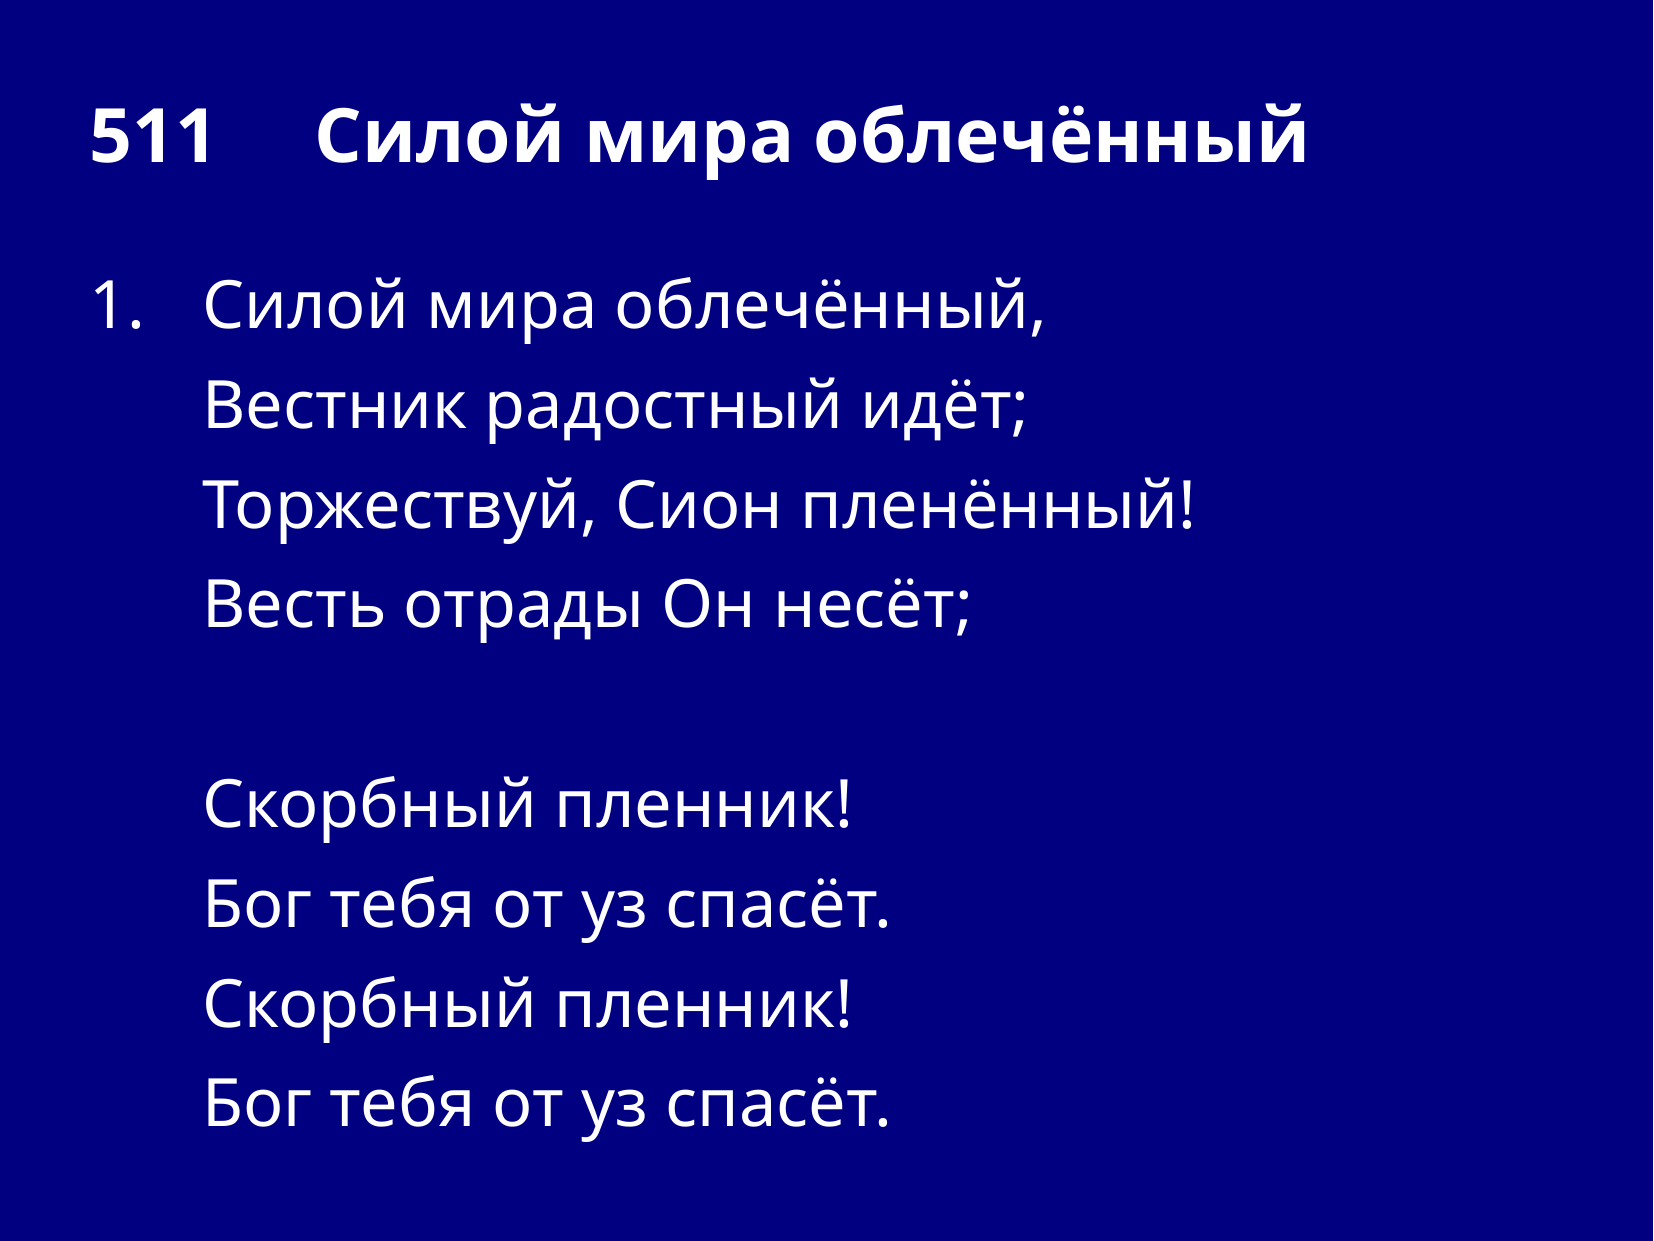

511	Силой мира облечённый
1.	Силой мира облечённый,
	Вестник радостный идёт;
	Торжествуй, Сион пленённый!
	Весть отрады Он несёт;
	Скорбный пленник!
	Бог тебя от уз спасёт.
	Скорбный пленник!
	Бог тебя от уз спасёт.